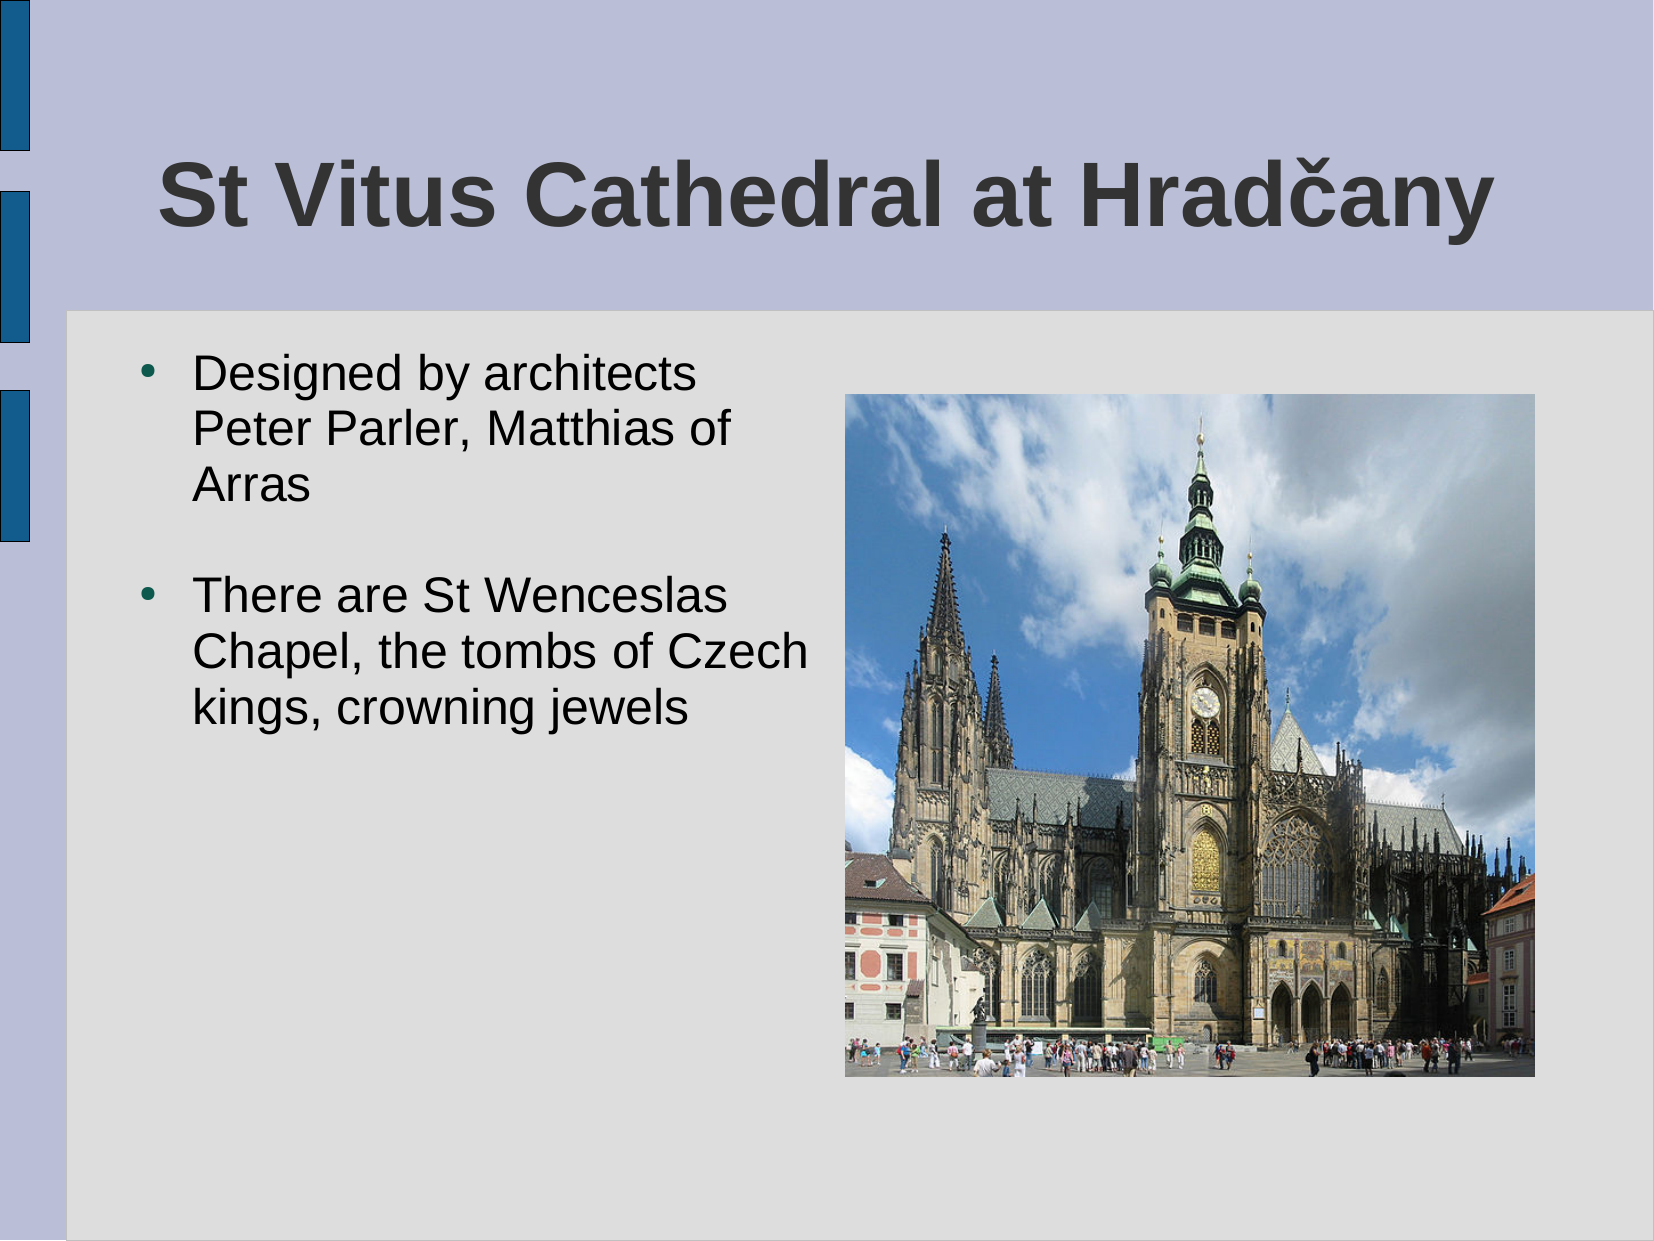

# St Vitus Cathedral at Hradčany
Designed by architects Peter Parler, Matthias of Arras
There are St Wenceslas Chapel, the tombs of Czech kings, crowning jewels